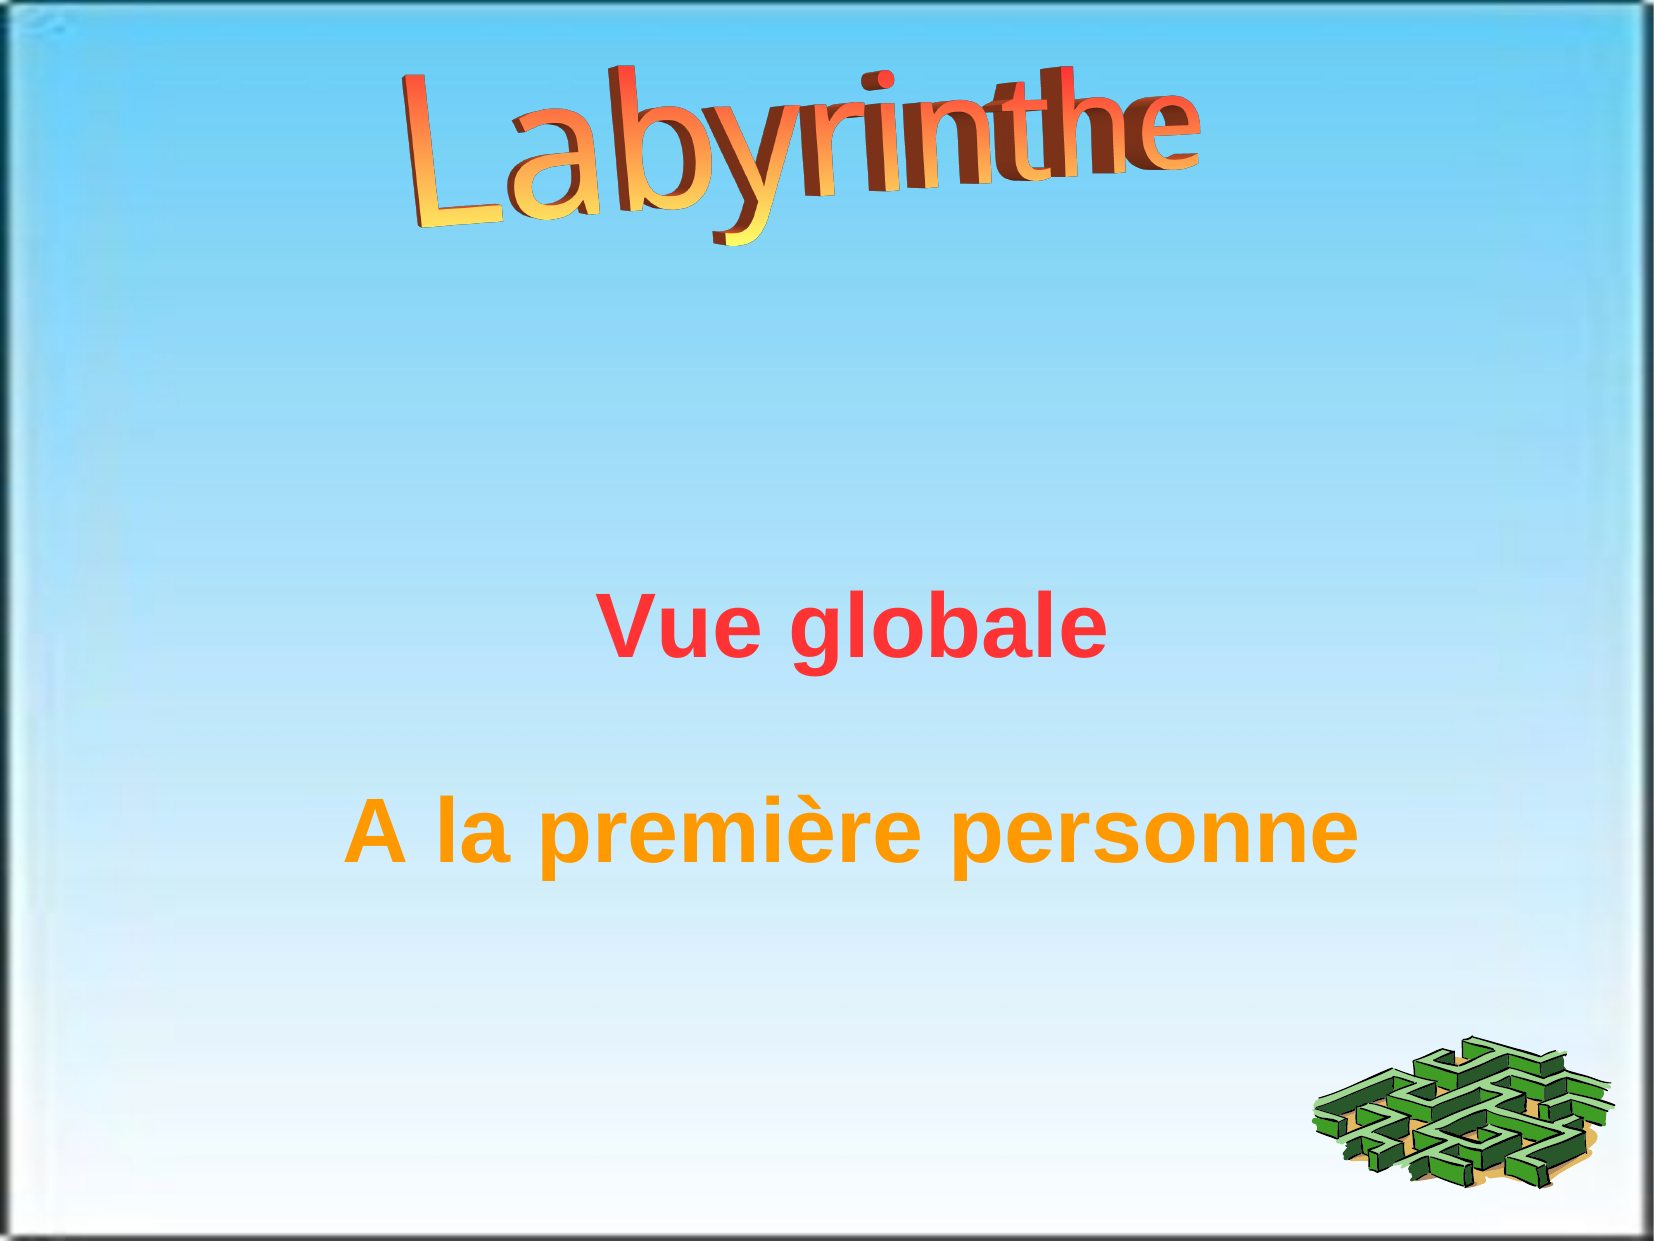

#
Labyrinthe
Vue globale
A la première personne